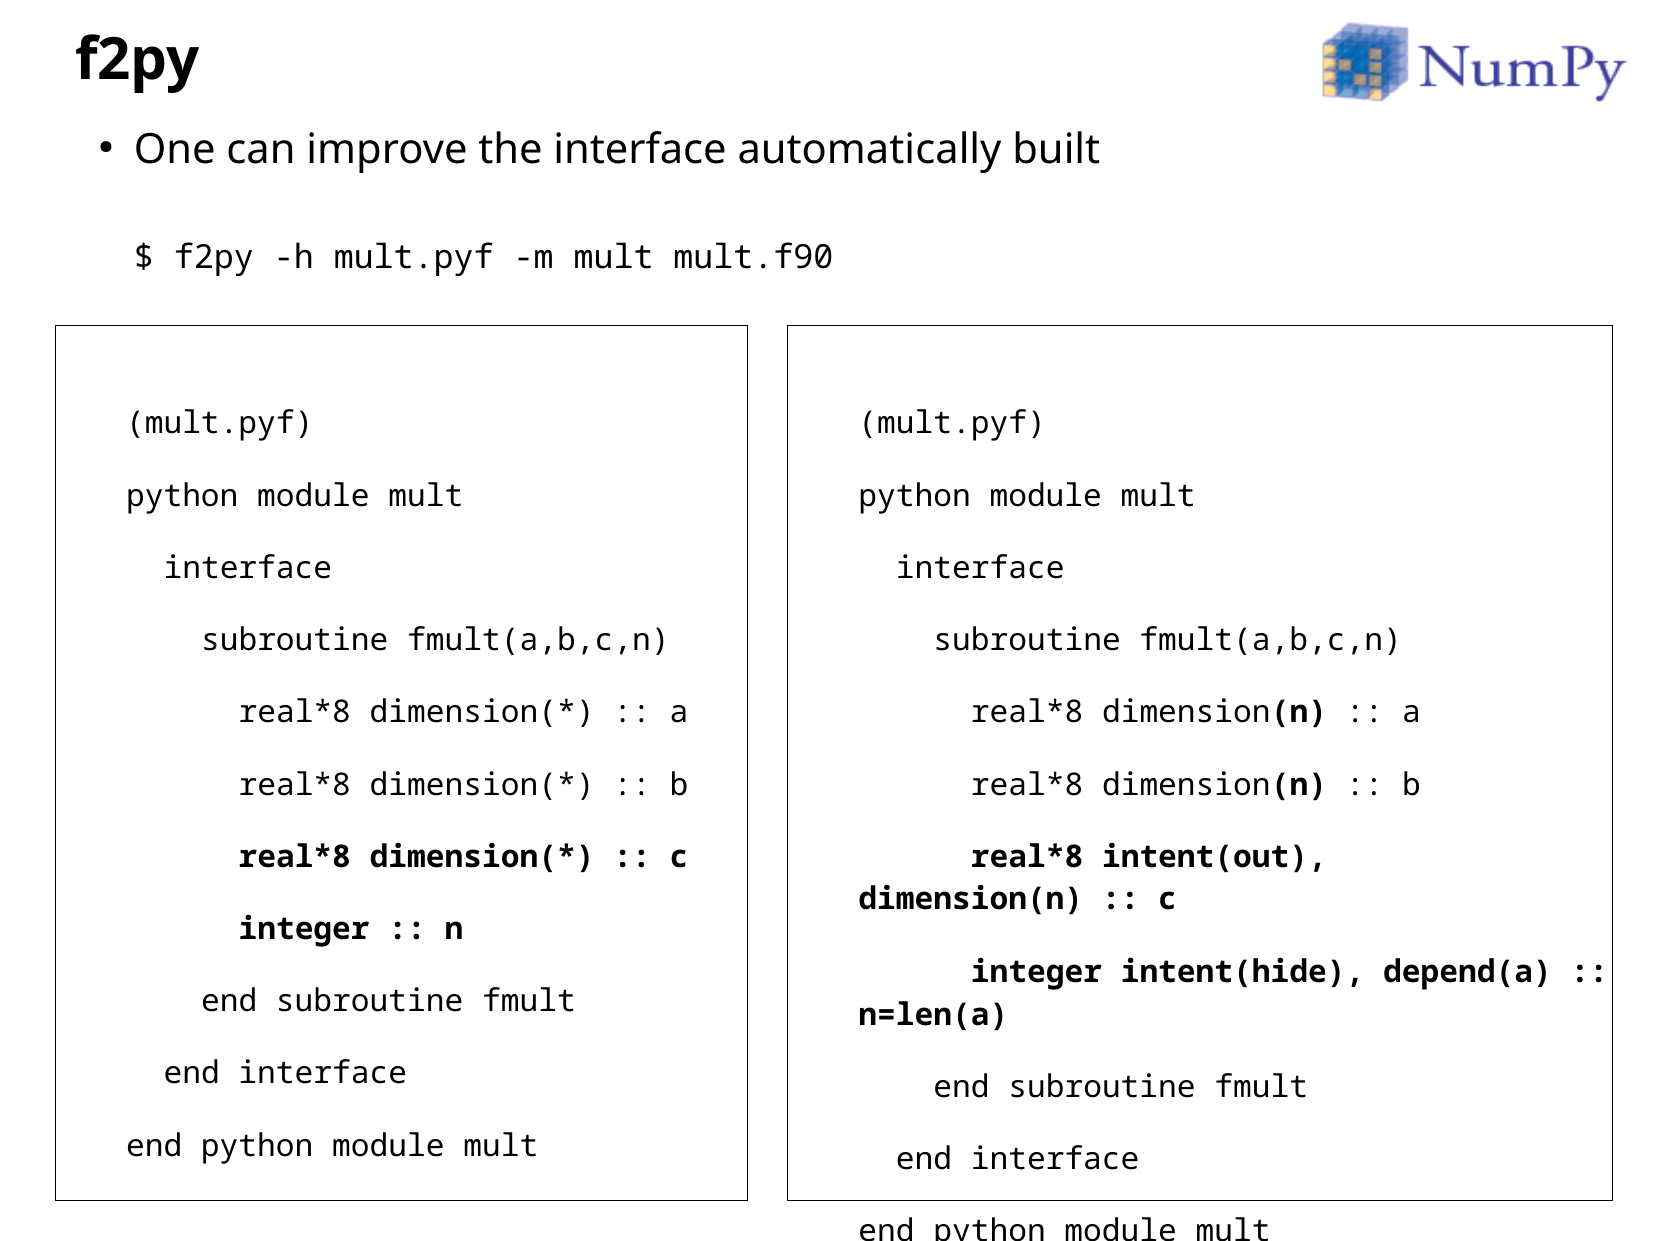

# f2py
One can improve the interface automatically built
$ f2py -h mult.pyf -m mult mult.f90
(mult.pyf)
python module mult
 interface
 subroutine fmult(a,b,c,n)
 real*8 dimension(*) :: a
 real*8 dimension(*) :: b
 real*8 dimension(*) :: c
 integer :: n
 end subroutine fmult
 end interface
end python module mult
(mult.pyf)
python module mult
 interface
 subroutine fmult(a,b,c,n)
 real*8 dimension(n) :: a
 real*8 dimension(n) :: b
 real*8 intent(out), dimension(n) :: c
 integer intent(hide), depend(a) :: n=len(a)
 end subroutine fmult
 end interface
end python module mult